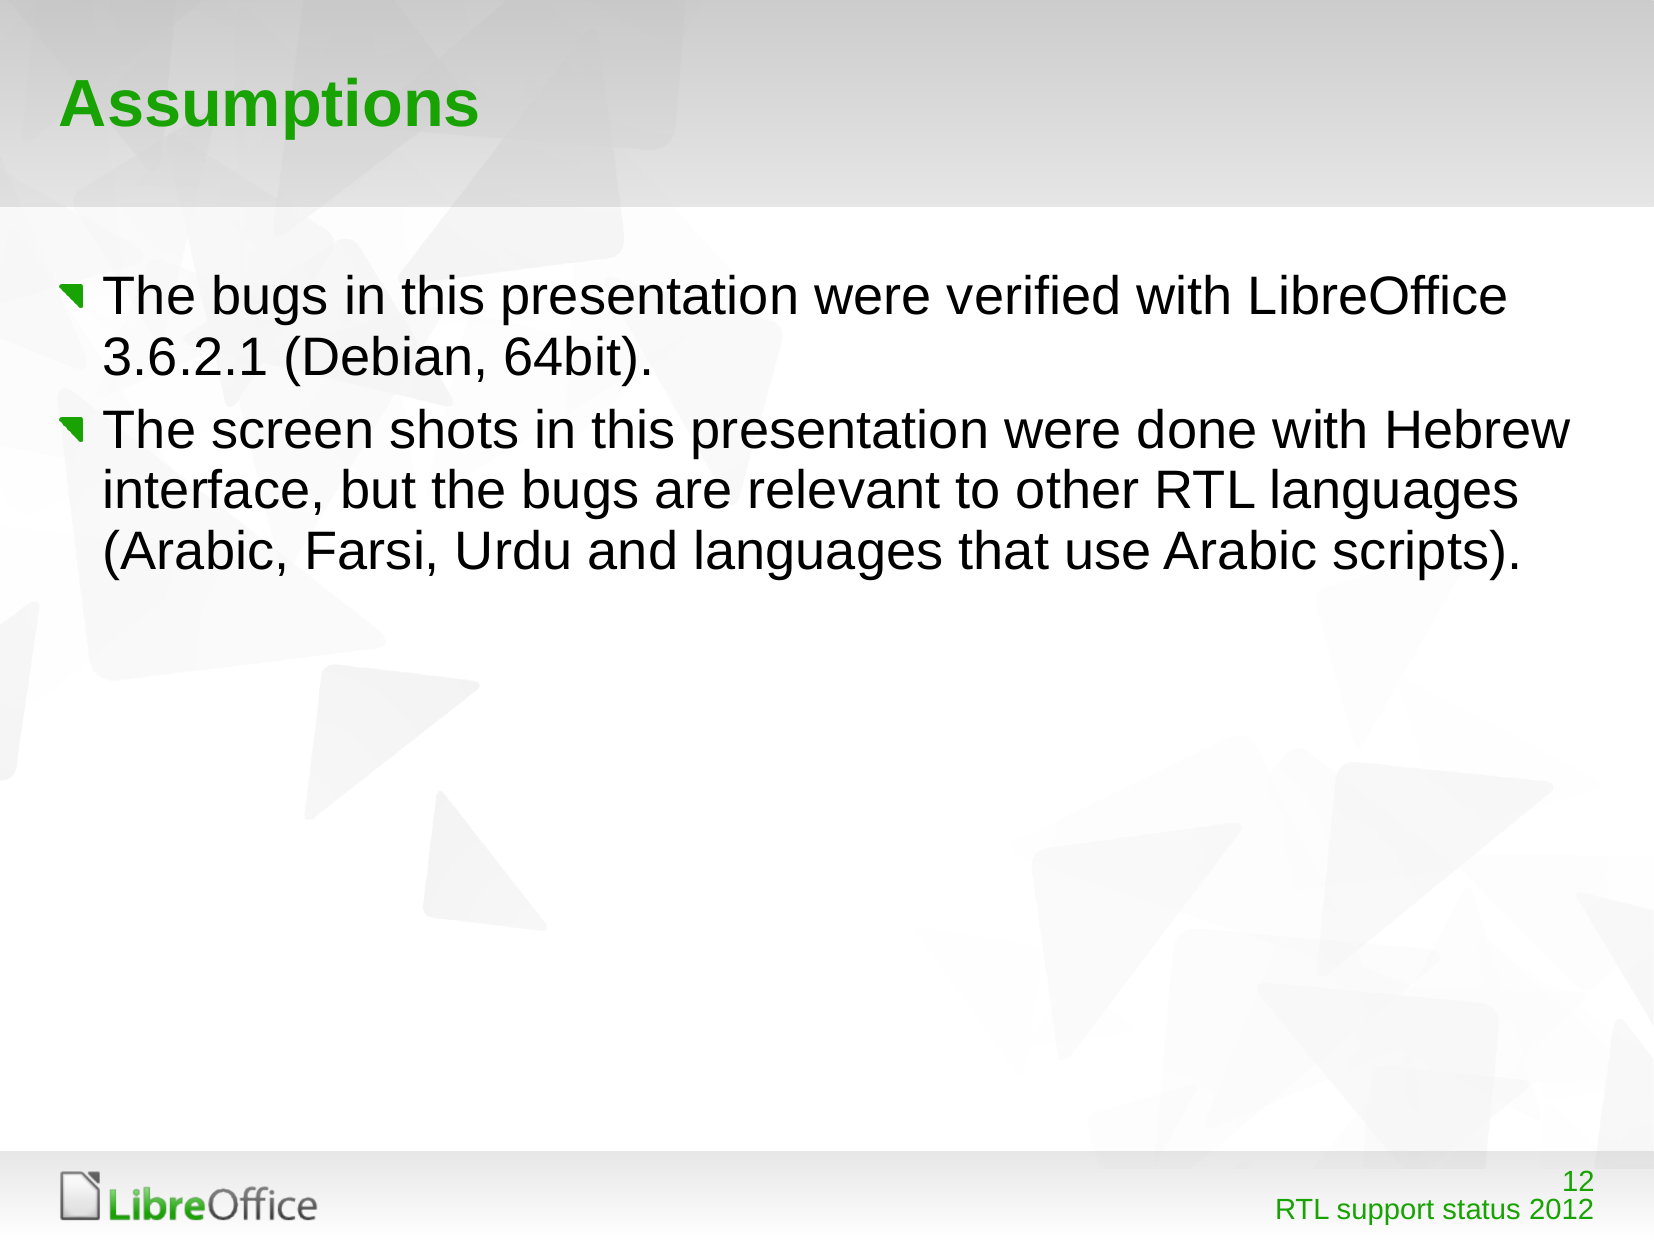

# Assumptions
The bugs in this presentation were verified with LibreOffice 3.6.2.1 (Debian, 64bit).
The screen shots in this presentation were done with Hebrew interface, but the bugs are relevant to other RTL languages (Arabic, Farsi, Urdu and languages that use Arabic scripts).
12
RTL support status 2012